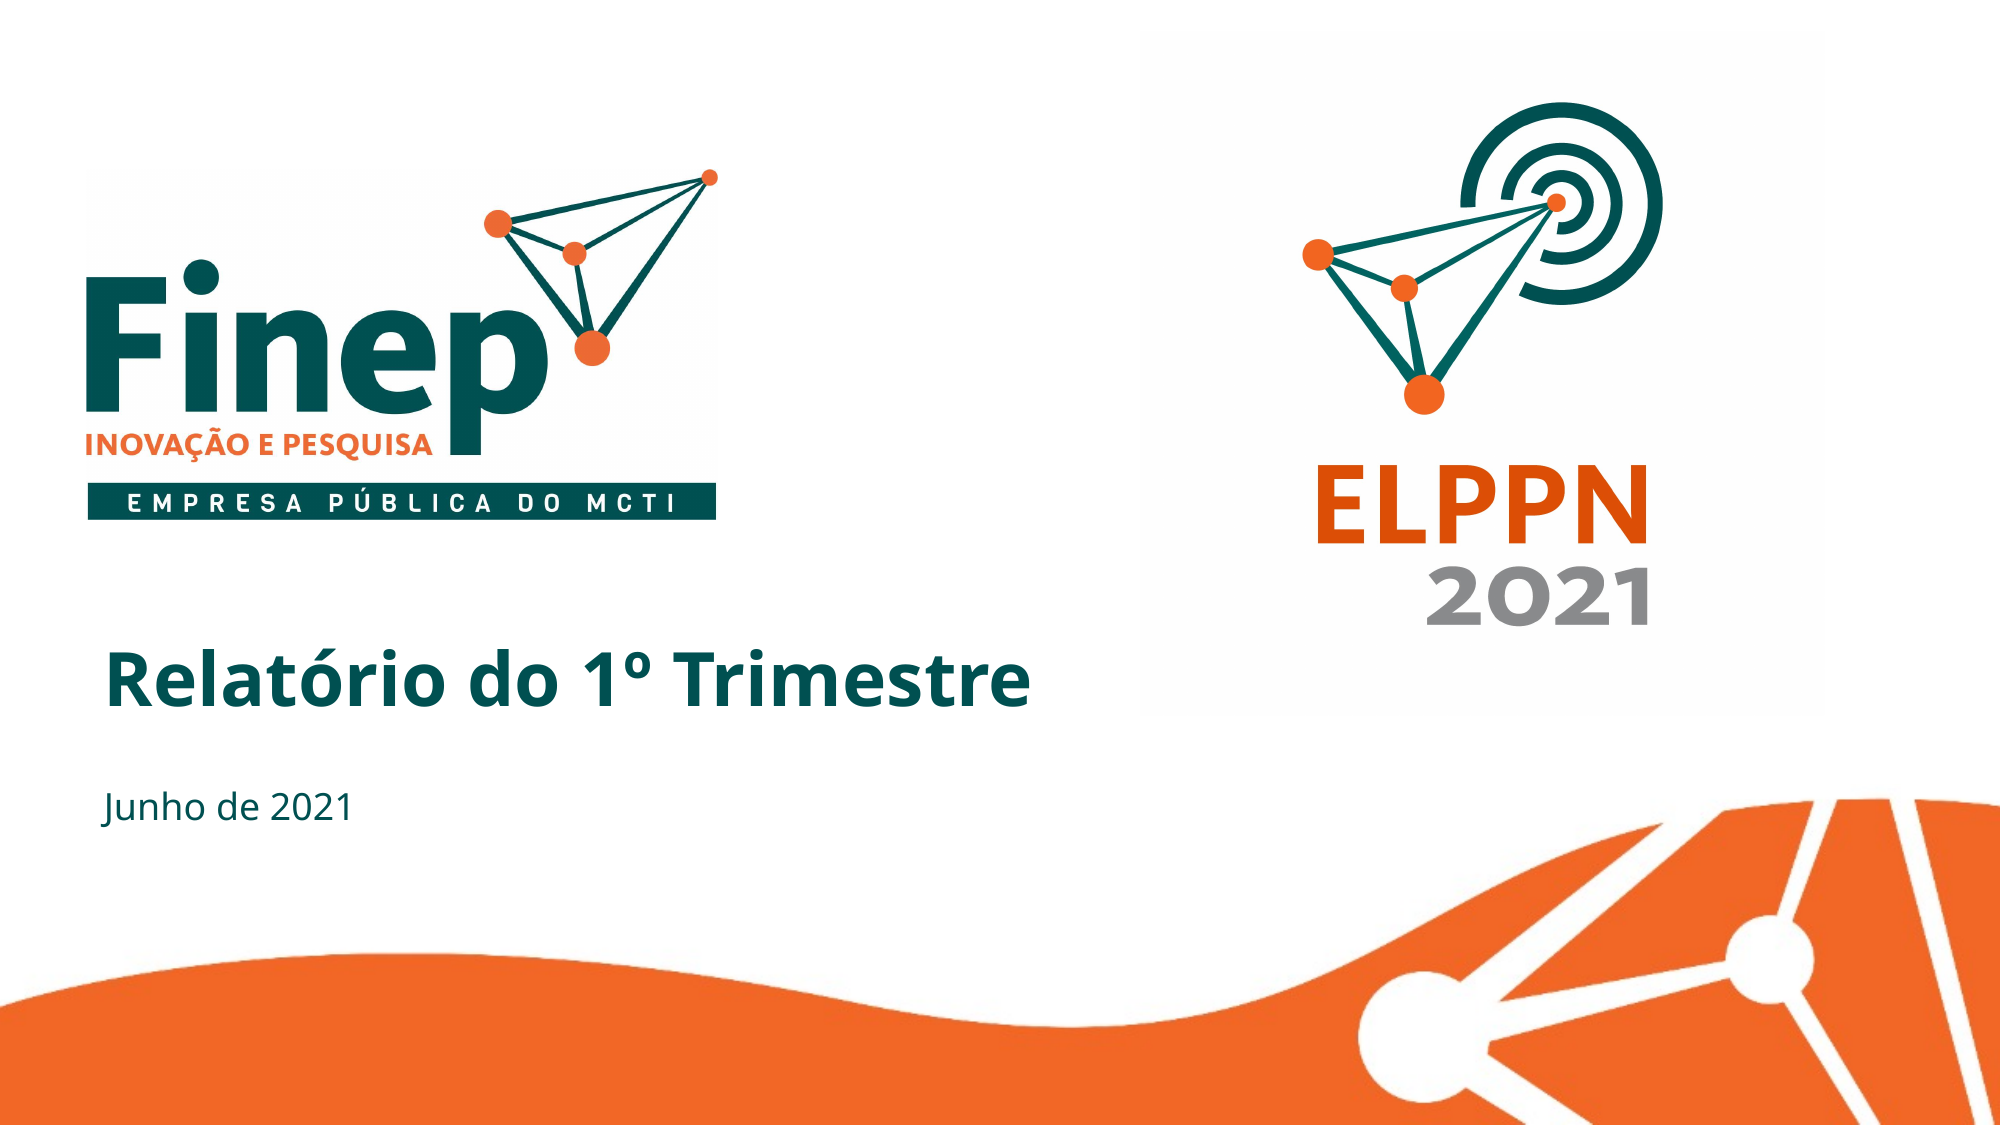

# Relatório do 1º Trimestre
Junho de 2021